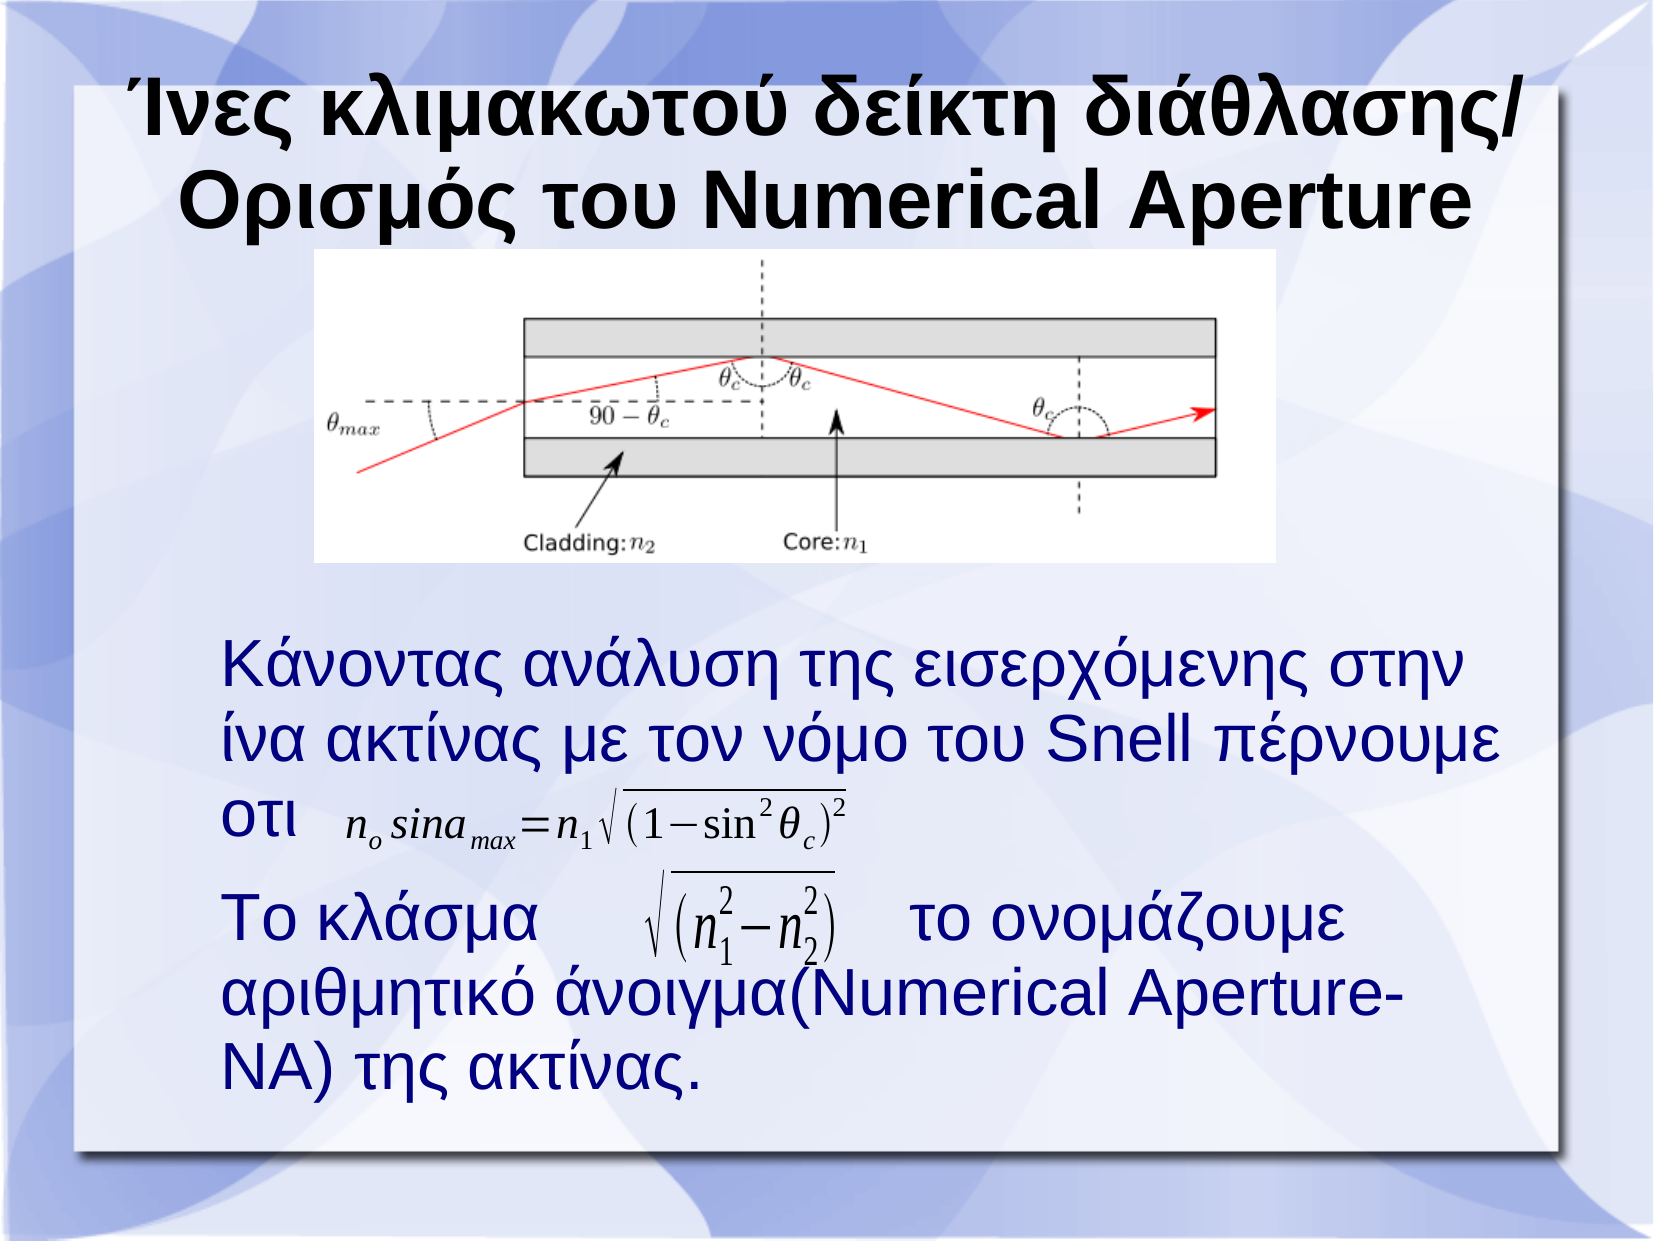

Ίνες κλιμακωτού δείκτη διάθλασης/ Ορισμός του Numerical Aperture
# Κάνοντας ανάλυση της εισερχόμενης στην ίνα ακτίνας με τον νόμο του Snell πέρνουμε οτι
Το κλάσμα το ονομάζουμε αριθμητικό άνοιγμα(Numerical Aperture-NA) της ακτίνας.